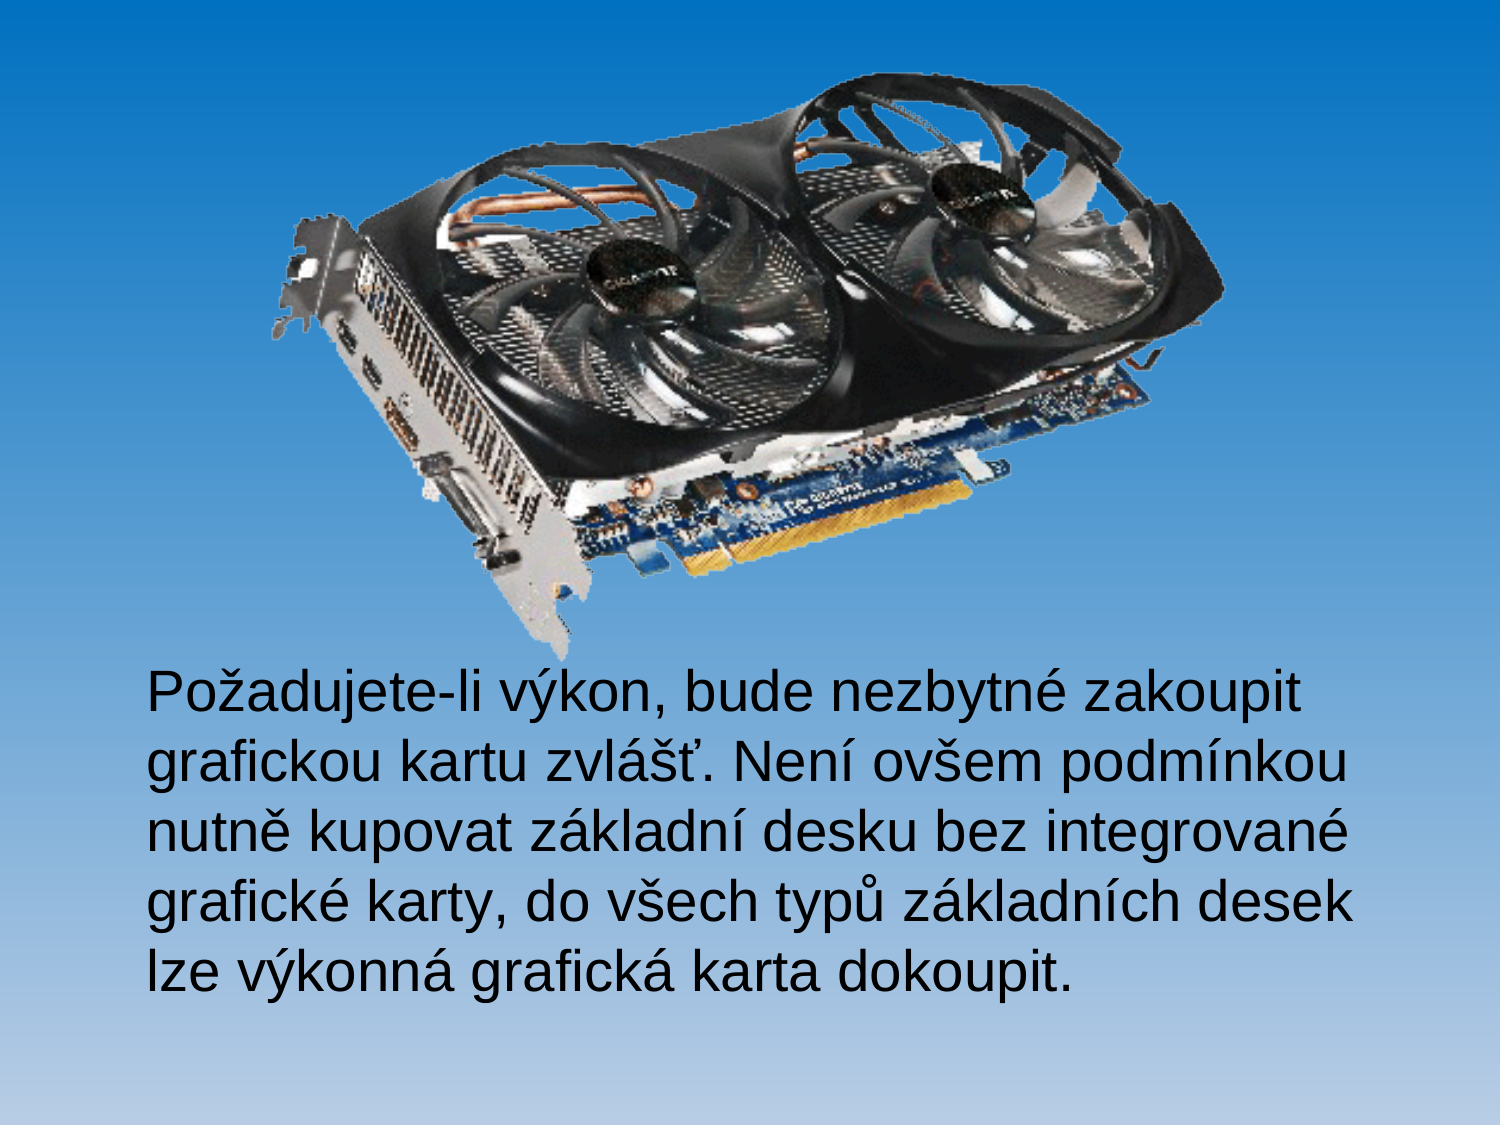

# Požadujete-li výkon, bude nezbytné zakoupit grafickou kartu zvlášť. Není ovšem podmínkou nutně kupovat základní desku bez integrované grafické karty, do všech typů základních desek lze výkonná grafická karta dokoupit.